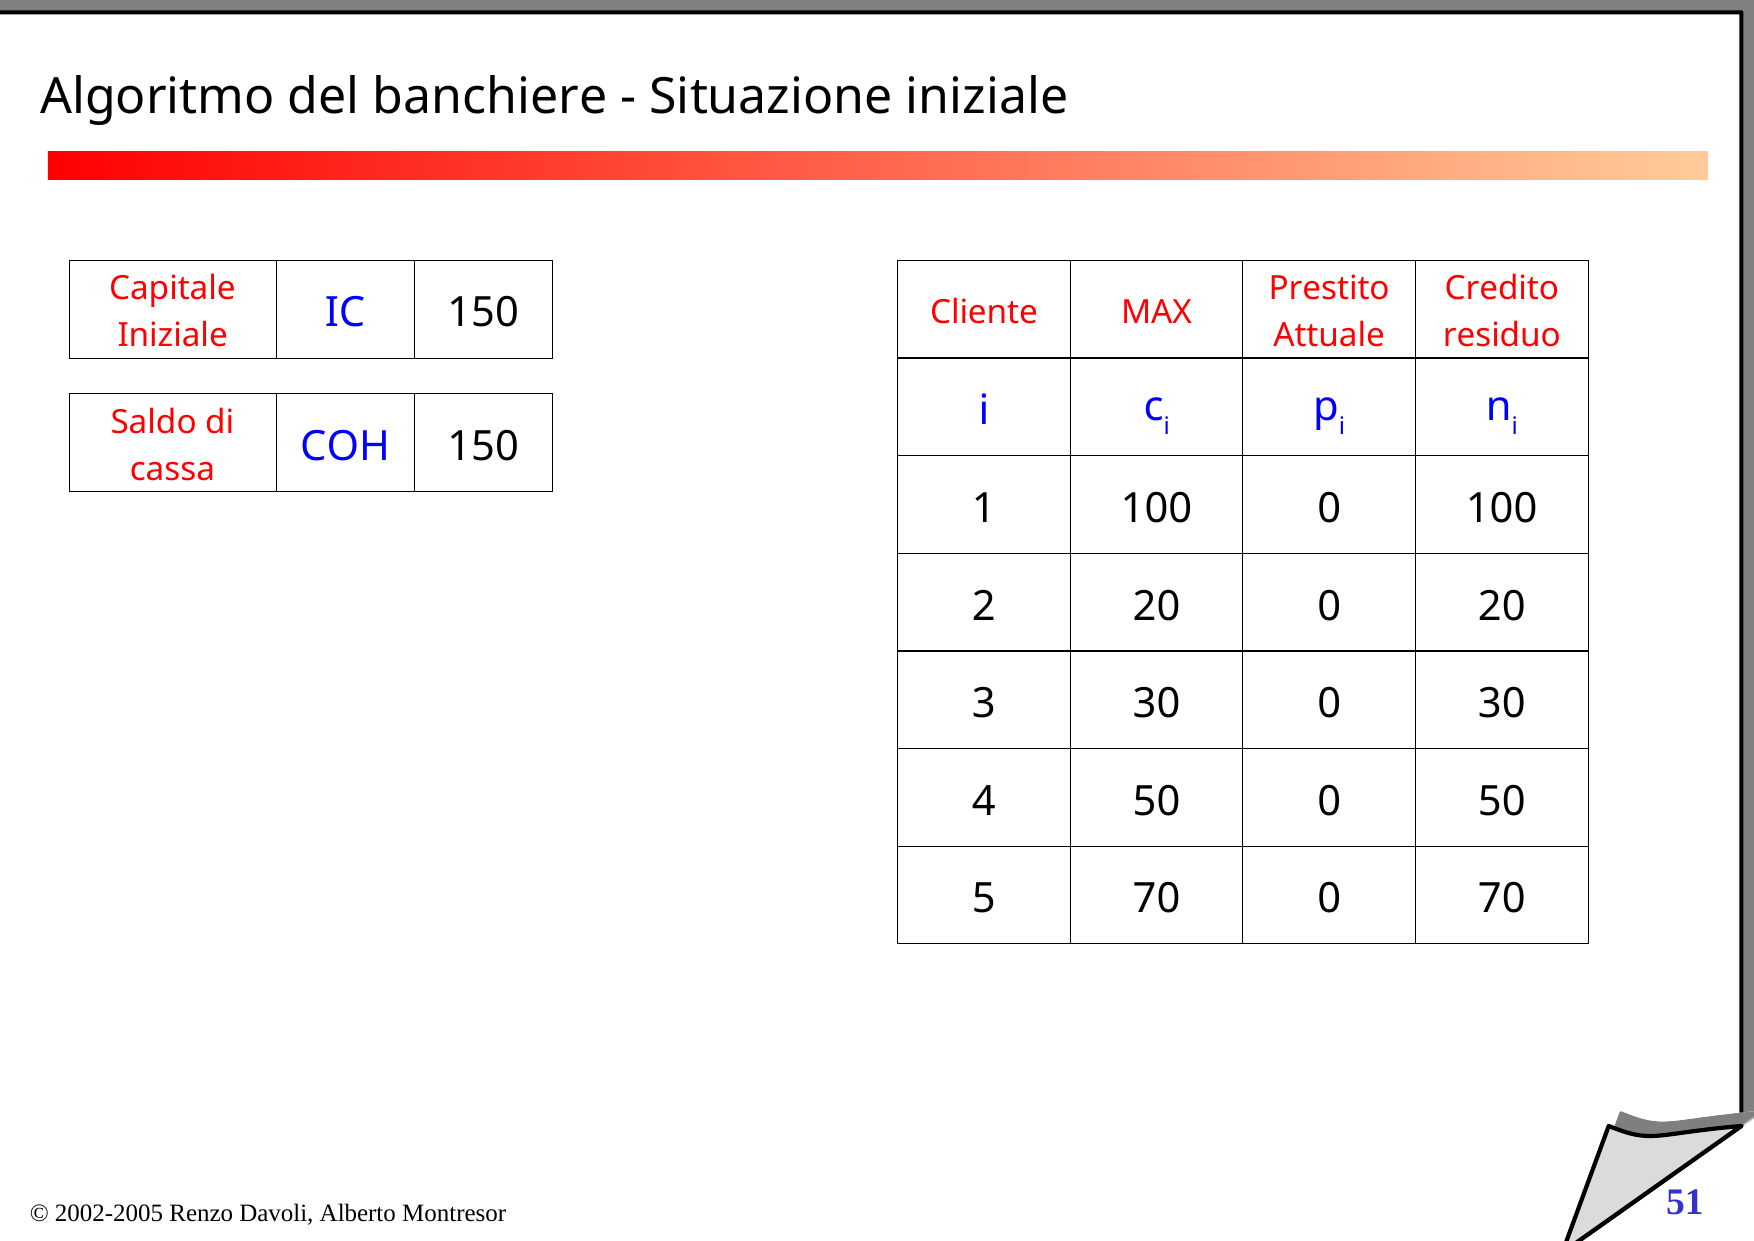

# Algoritmo del banchiere - Situazione iniziale
Capitale
Iniziale
IC
150
Cliente
MAX
Prestito
Attuale
Credito
residuo
i
ci
pi
ni
Saldo di
cassa
COH
150
1
100
0
100
2
20
0
20
3
30
0
30
4
50
0
50
5
70
0
70